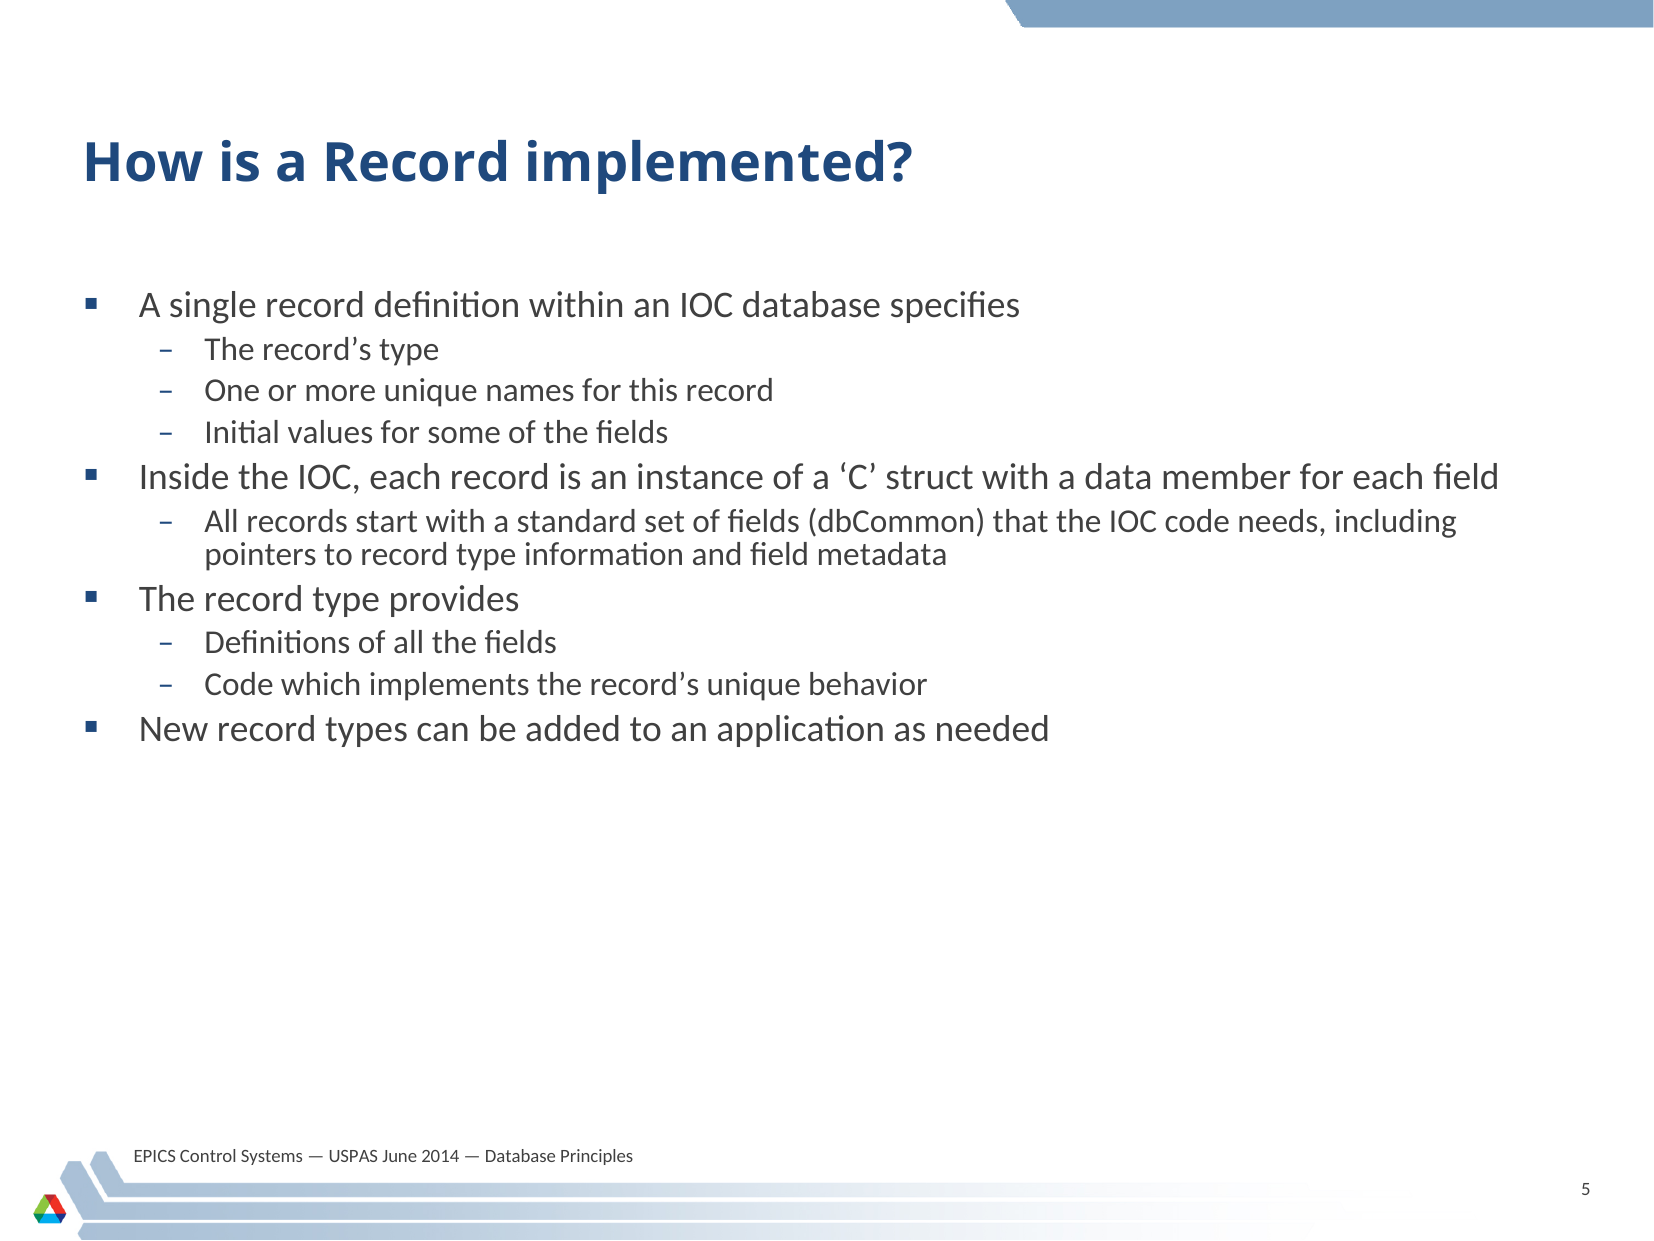

# How is a Record implemented?
A single record definition within an IOC database specifies
The record’s type
One or more unique names for this record
Initial values for some of the fields
Inside the IOC, each record is an instance of a ‘C’ struct with a data member for each field
All records start with a standard set of fields (dbCommon) that the IOC code needs, including pointers to record type information and field metadata
The record type provides
Definitions of all the fields
Code which implements the record’s unique behavior
New record types can be added to an application as needed
EPICS Control Systems — USPAS June 2014 — Database Principles
5